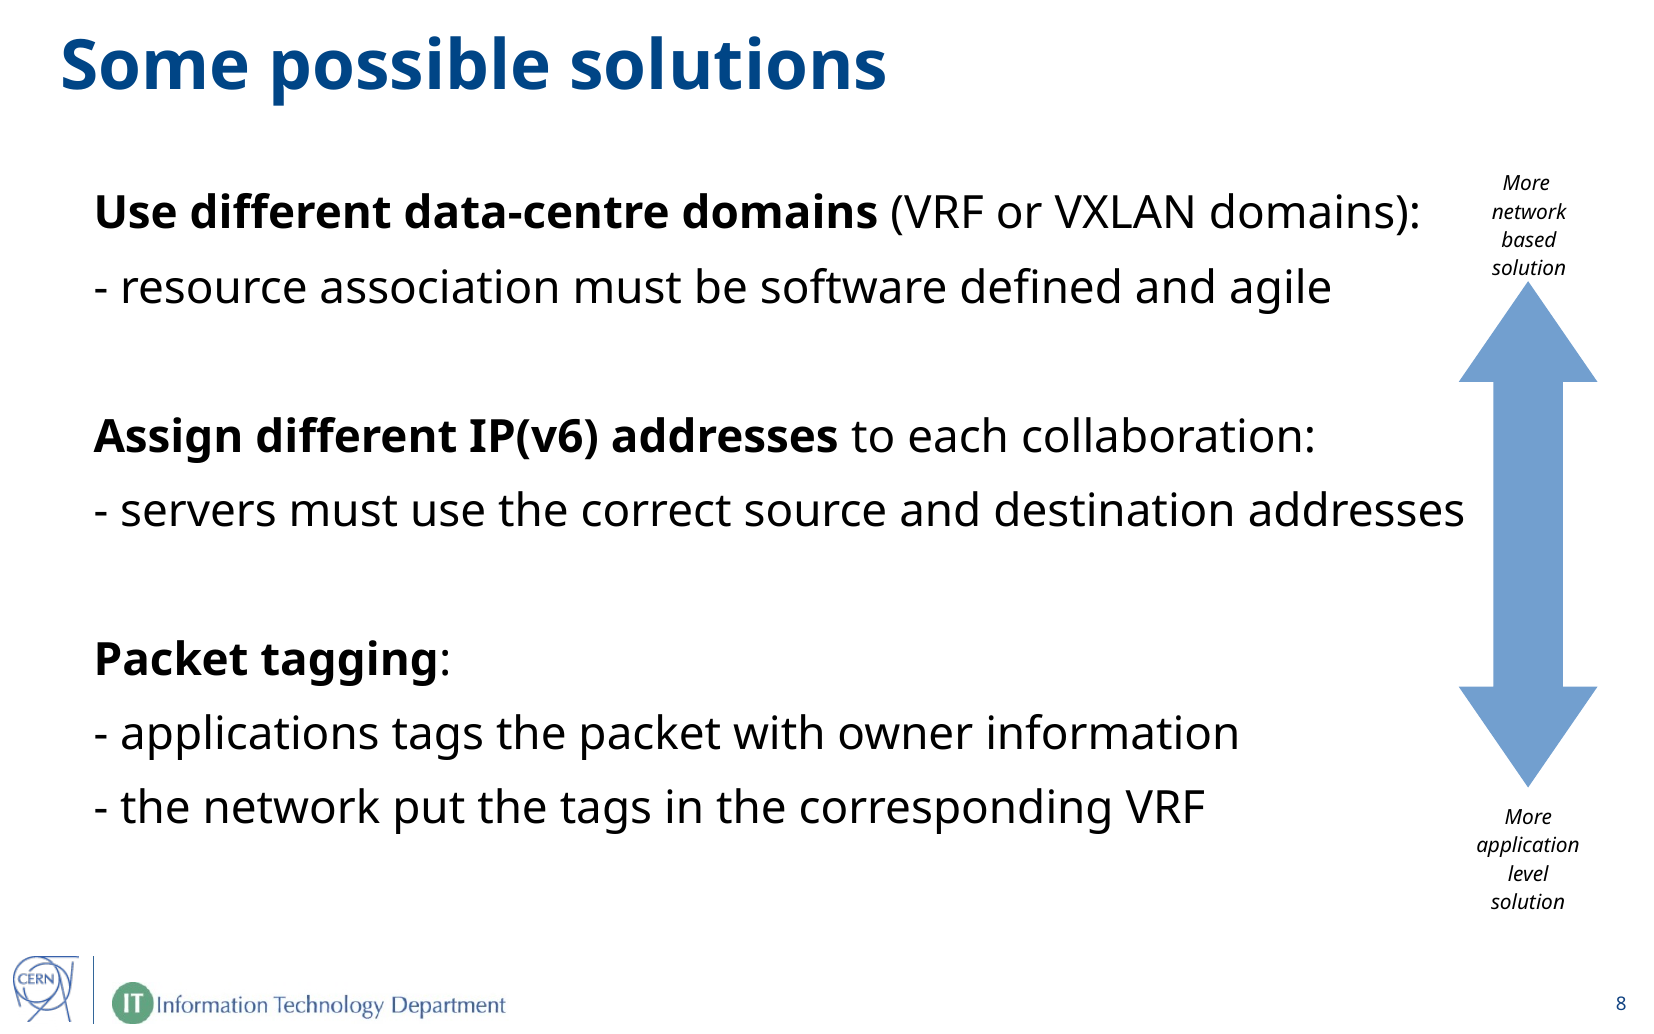

# Some possible solutions
More
network
 based
solution
Use different data-centre domains (VRF or VXLAN domains):
- resource association must be software defined and agile
Assign different IP(v6) addresses to each collaboration:
- servers must use the correct source and destination addresses
Packet tagging:
- applications tags the packet with owner information
- the network put the tags in the corresponding VRF
More application level
solution